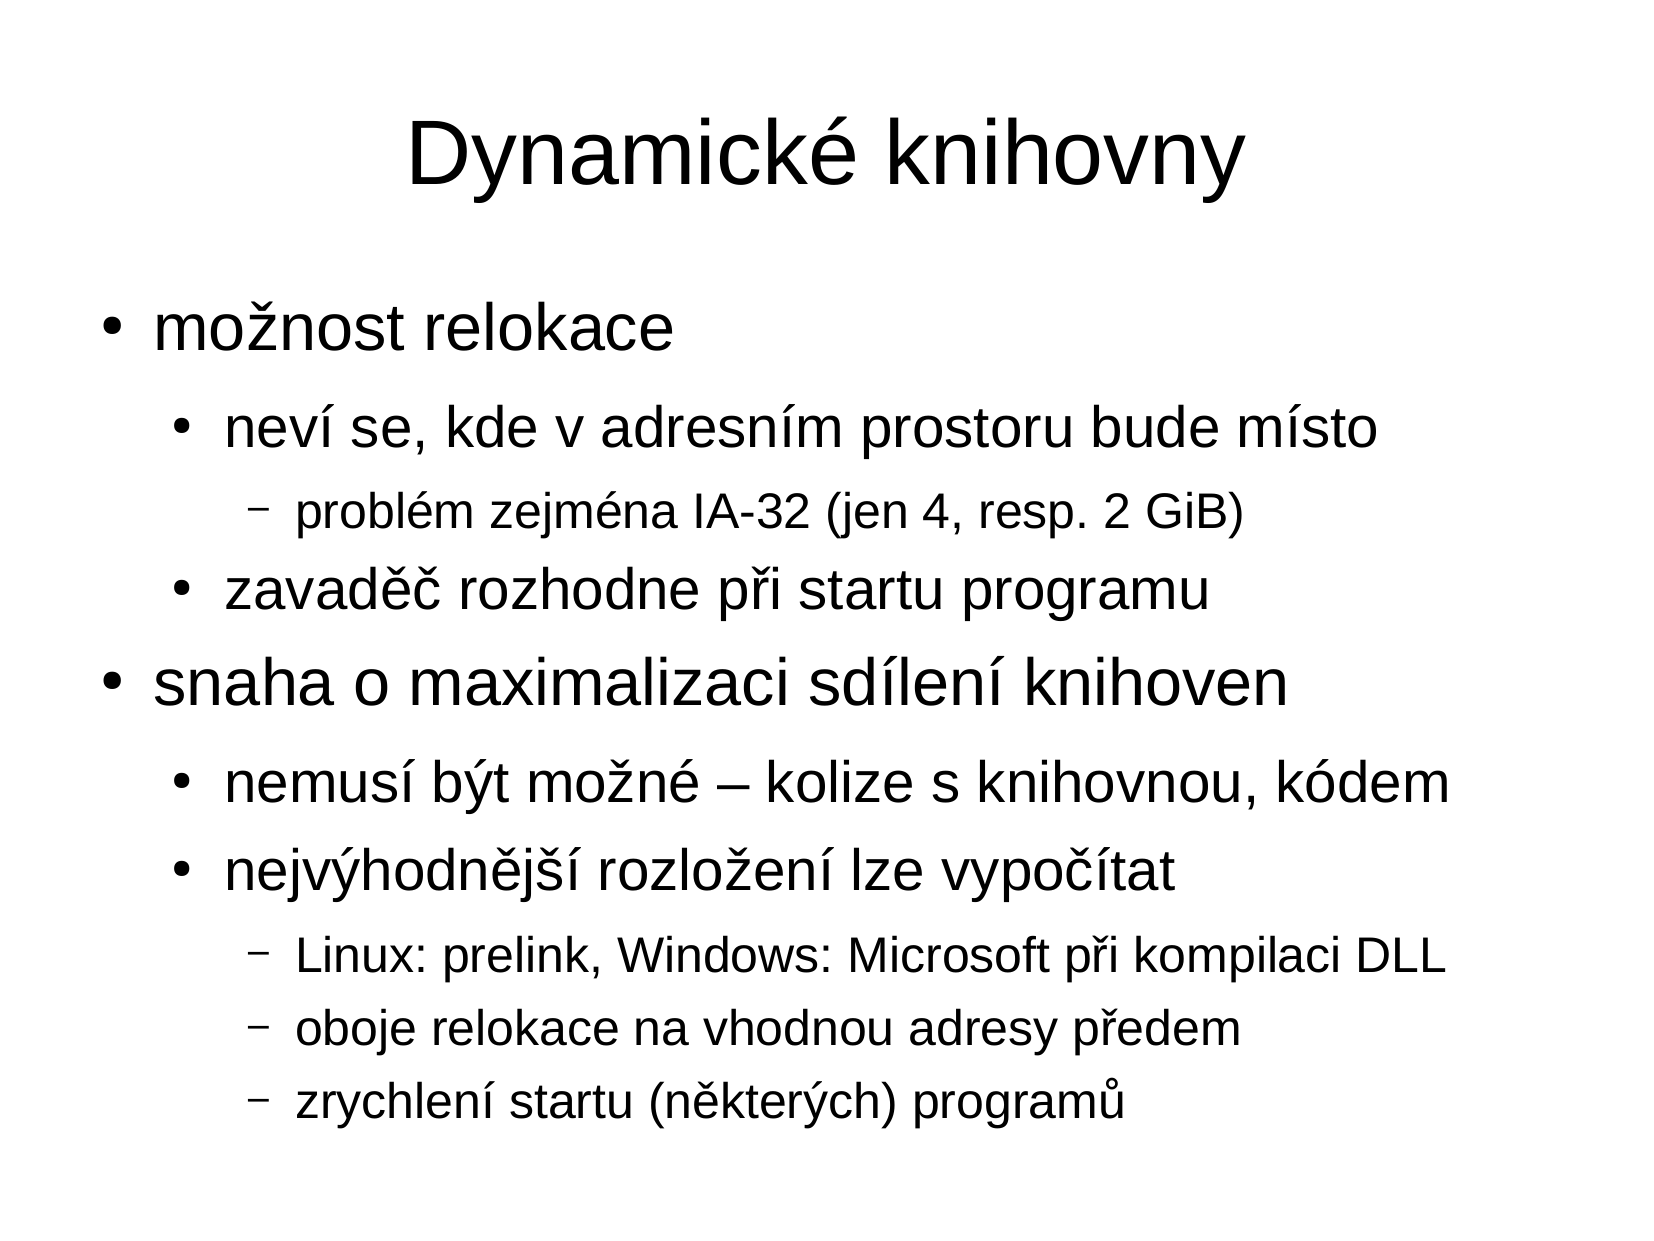

# Dynamické knihovny
možnost relokace
neví se, kde v adresním prostoru bude místo
problém zejména IA-32 (jen 4, resp. 2 GiB)
zavaděč rozhodne při startu programu
snaha o maximalizaci sdílení knihoven
nemusí být možné – kolize s knihovnou, kódem
nejvýhodnější rozložení lze vypočítat
Linux: prelink, Windows: Microsoft při kompilaci DLL
oboje relokace na vhodnou adresy předem
zrychlení startu (některých) programů